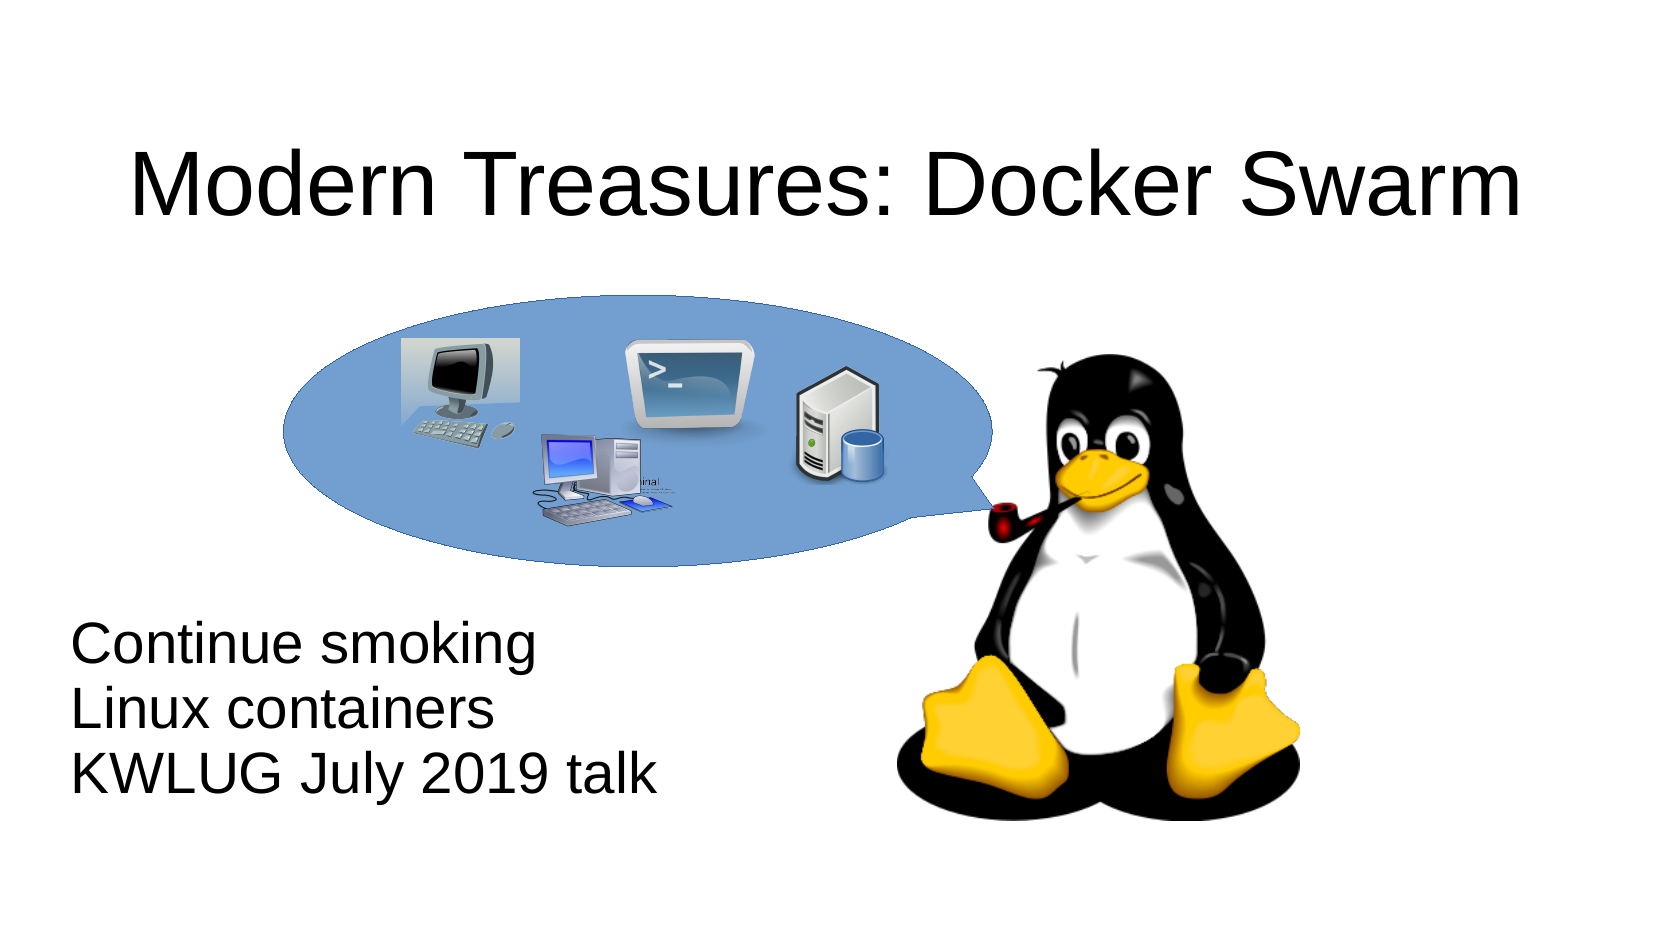

# Modern Treasures: Docker Swarm
Continue smoking
Linux containers
KWLUG July 2019 talk